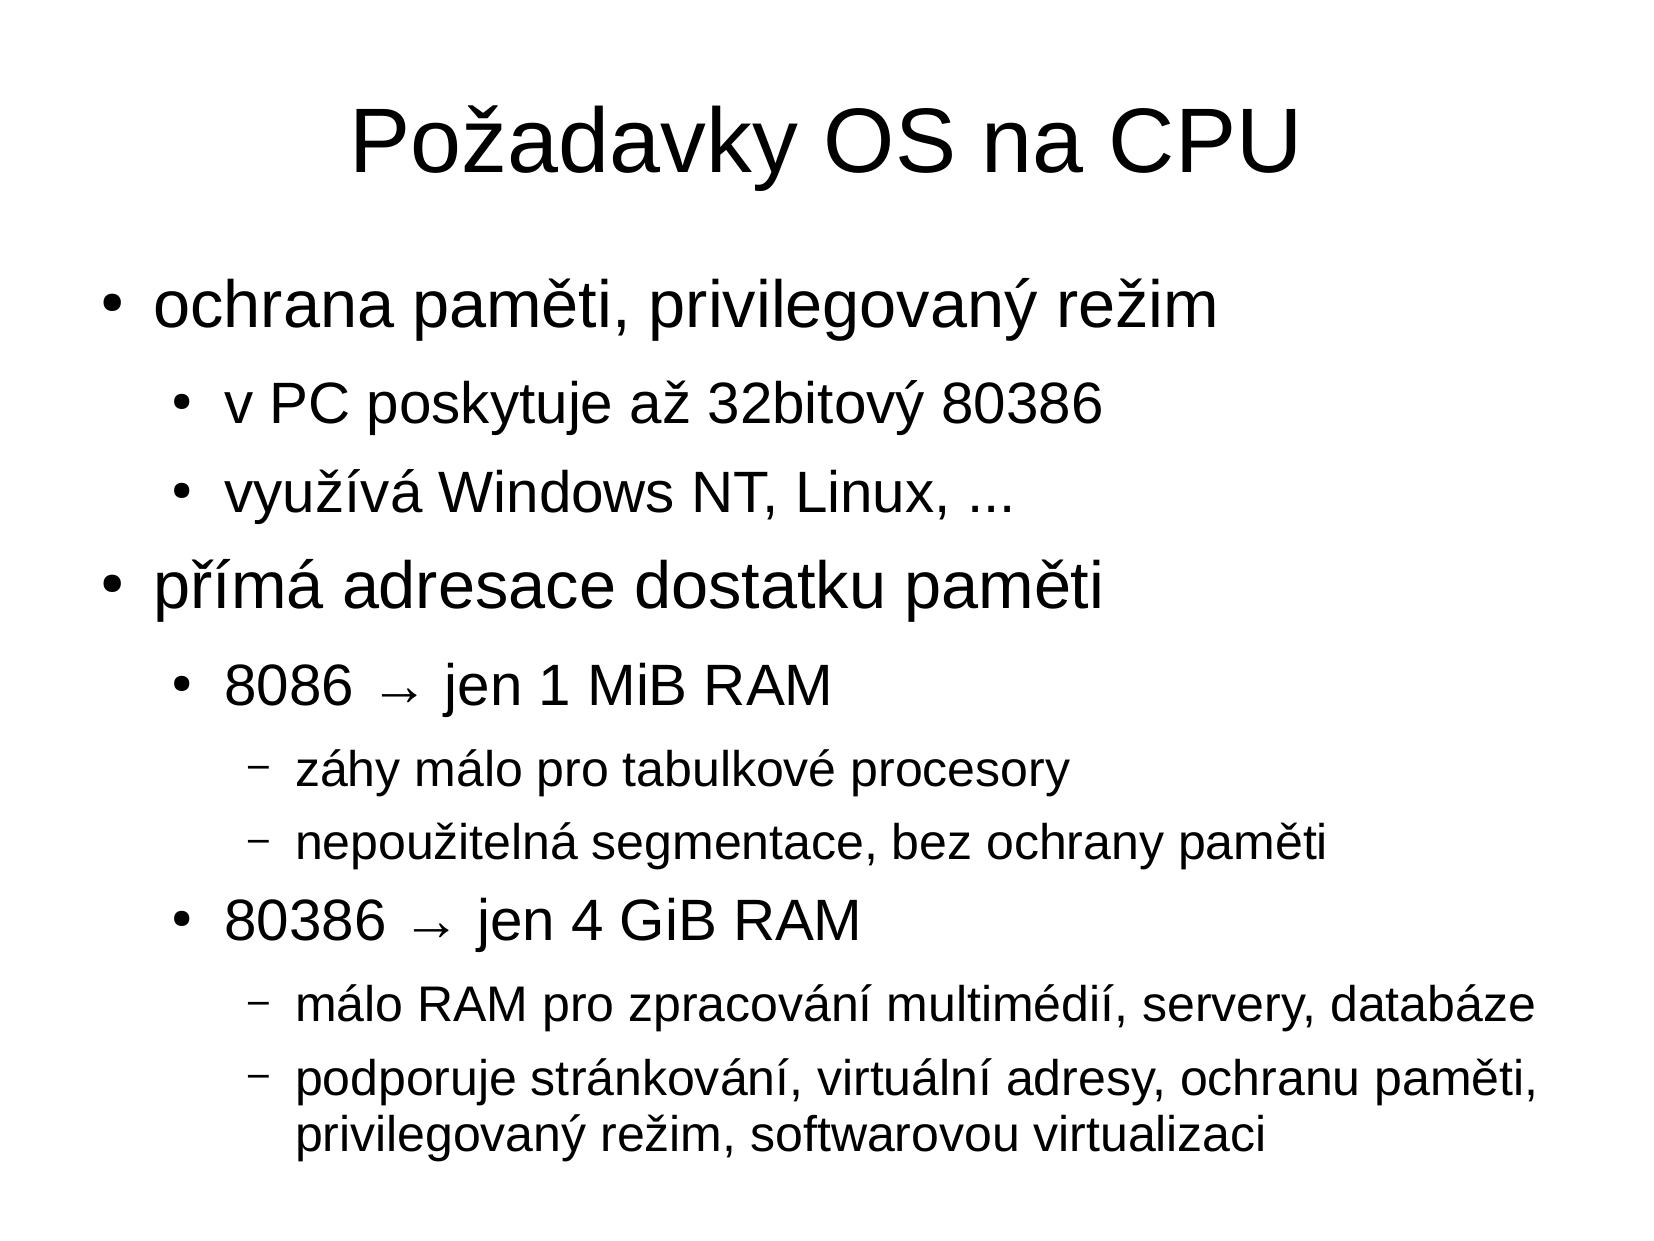

# Požadavky OS na CPU
ochrana paměti, privilegovaný režim
v PC poskytuje až 32bitový 80386
využívá Windows NT, Linux, ...
přímá adresace dostatku paměti
8086 → jen 1 MiB RAM
záhy málo pro tabulkové procesory
nepoužitelná segmentace, bez ochrany paměti
80386 → jen 4 GiB RAM
málo RAM pro zpracování multimédií, servery, databáze
podporuje stránkování, virtuální adresy, ochranu paměti, privilegovaný režim, softwarovou virtualizaci